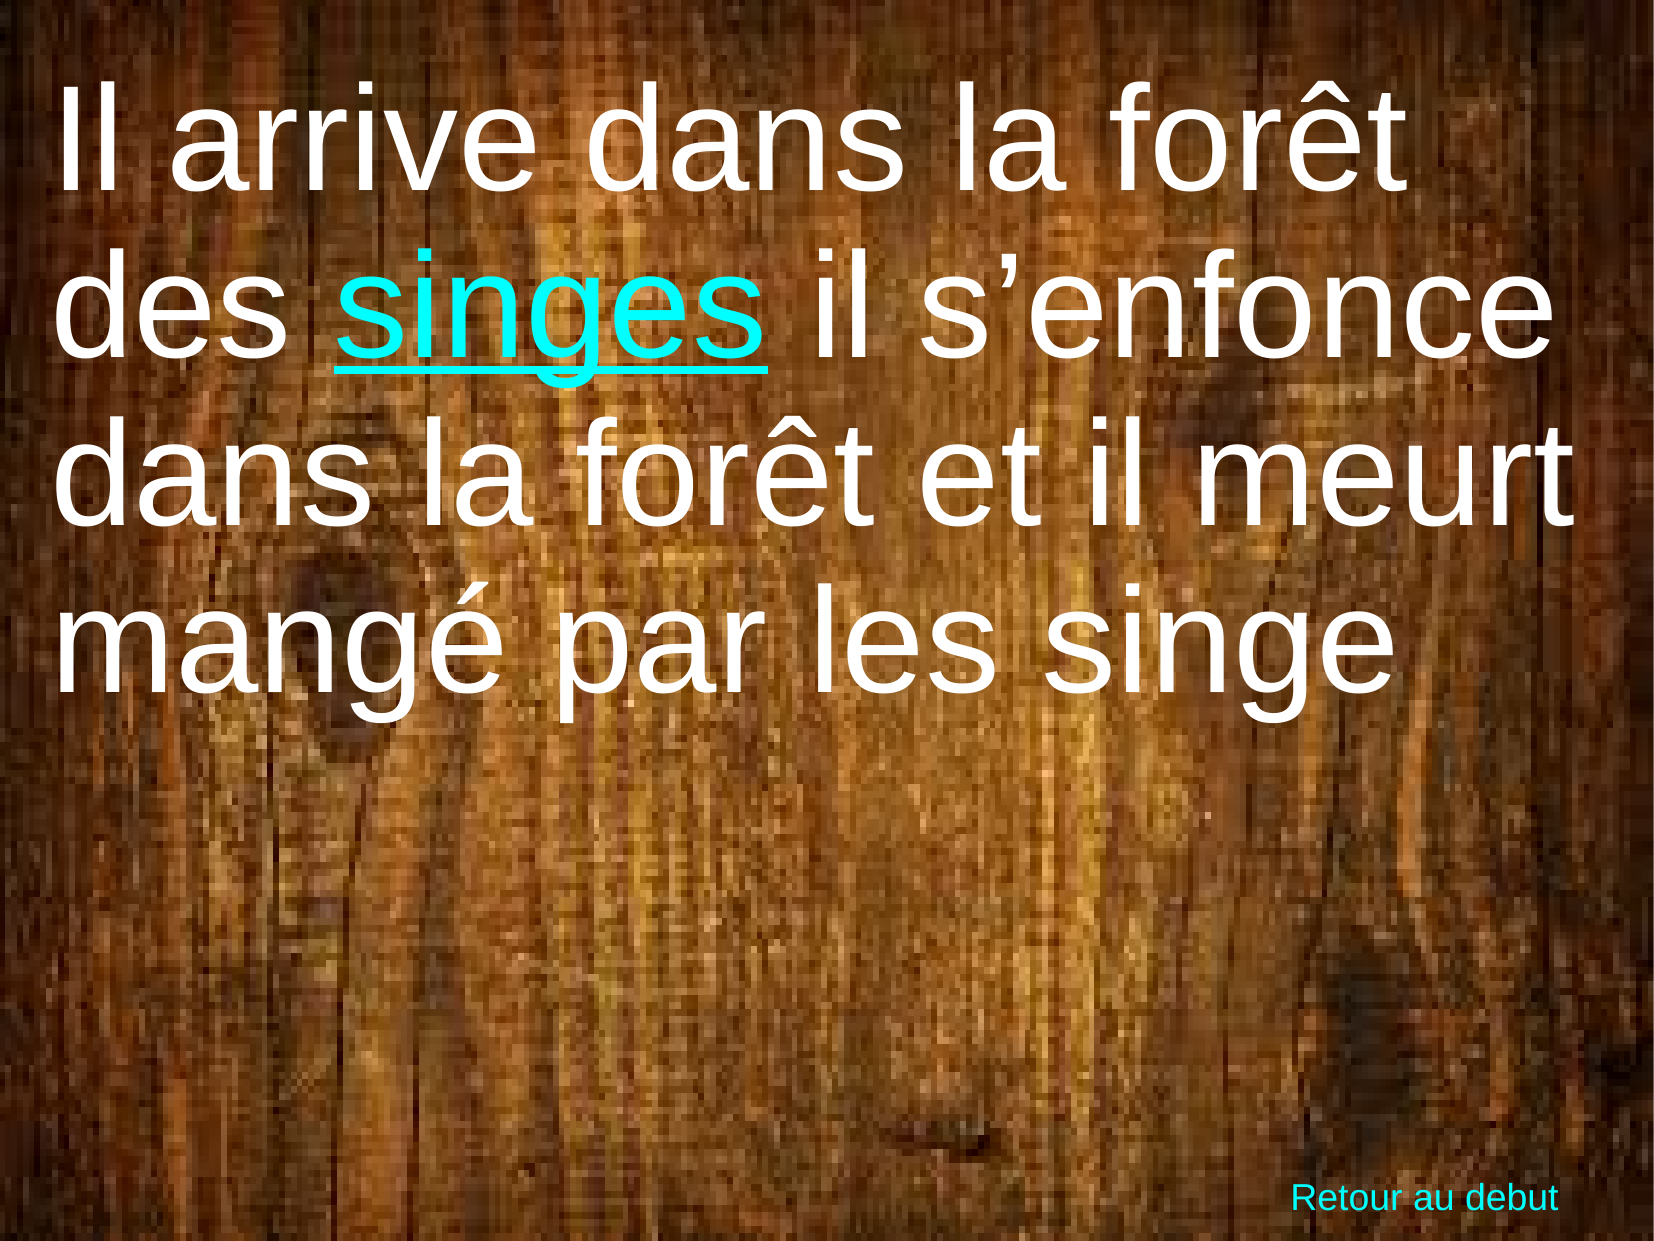

Il arrive dans la forêt des singes il s’enfonce dans la forêt et il meurt mangé par les singe
dans la for
Retour au debut